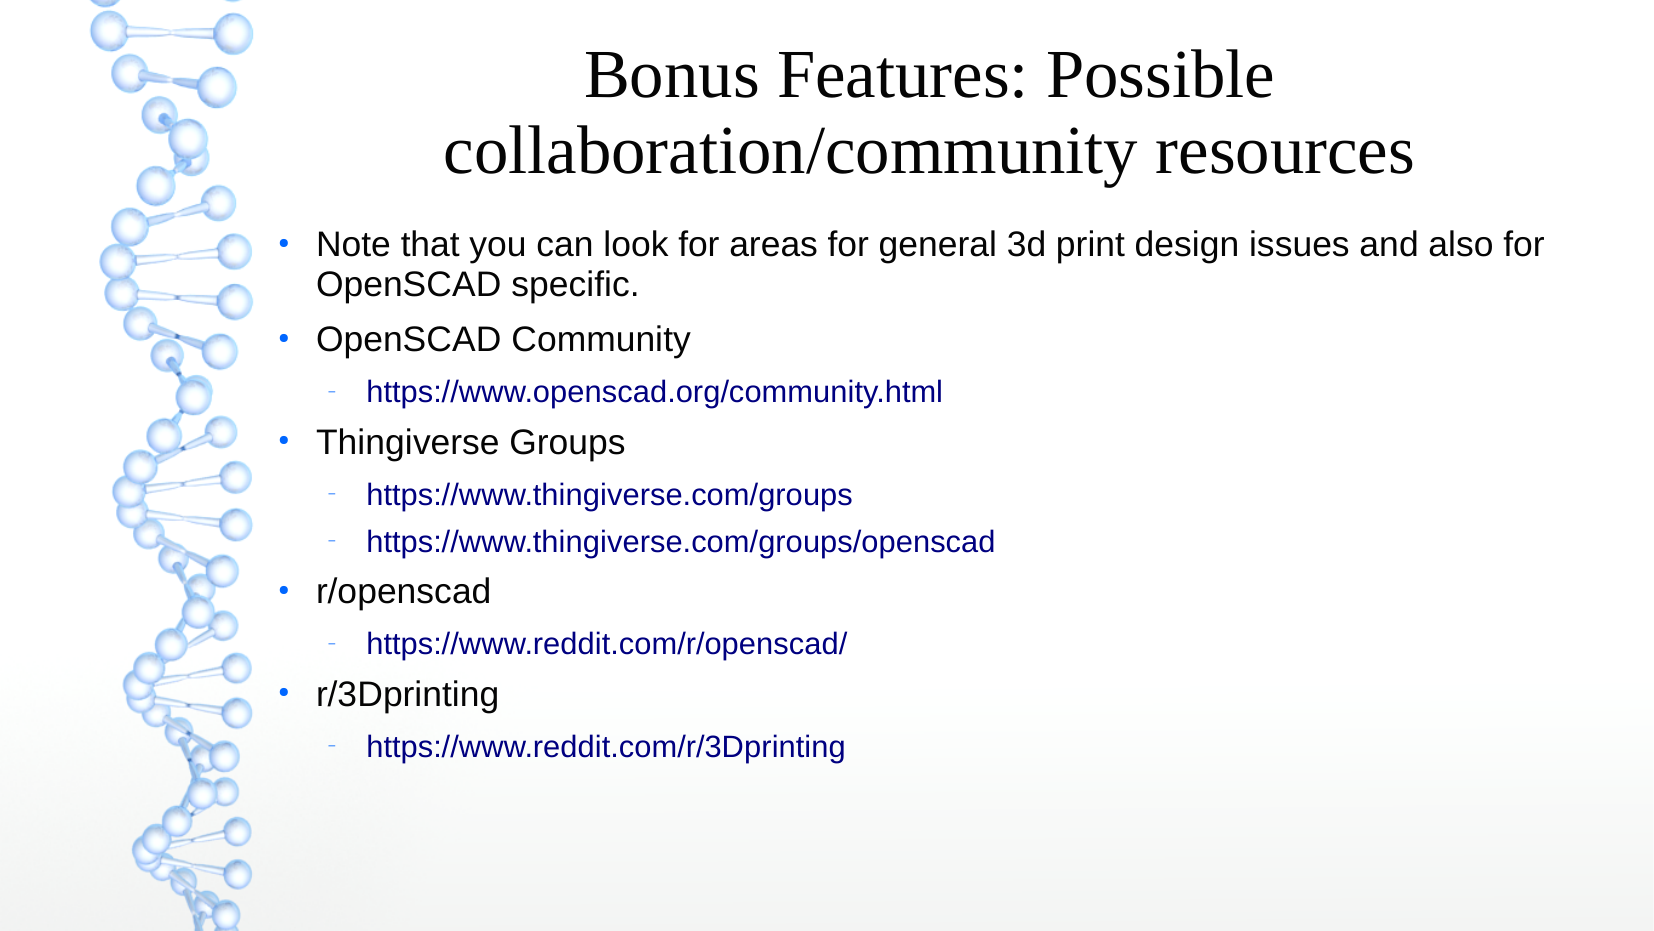

# Bonus Features: Possible collaboration/community resources
Note that you can look for areas for general 3d print design issues and also for OpenSCAD specific.
OpenSCAD Community
https://www.openscad.org/community.html
Thingiverse Groups
https://www.thingiverse.com/groups
https://www.thingiverse.com/groups/openscad
r/openscad
https://www.reddit.com/r/openscad/
r/3Dprinting
https://www.reddit.com/r/3Dprinting